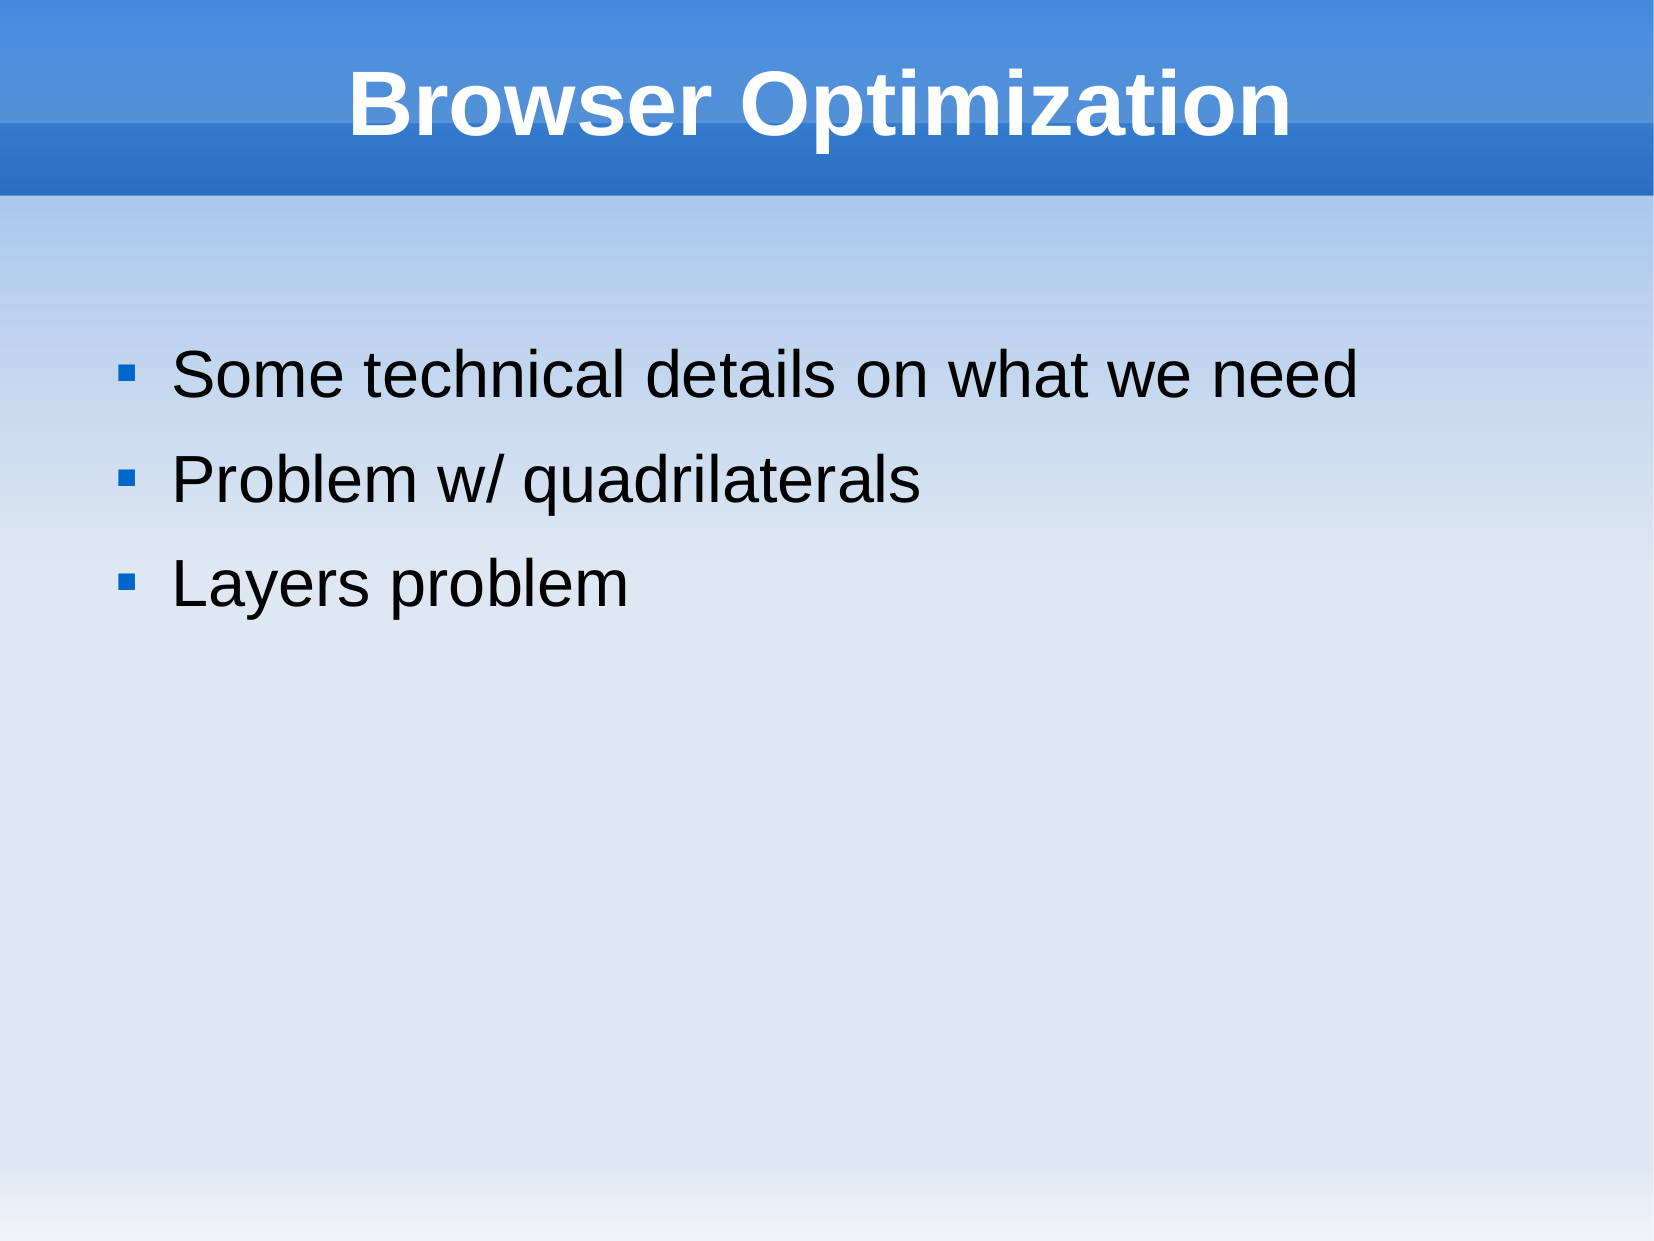

# Browser Optimization
Some technical details on what we need
Problem w/ quadrilaterals
Layers problem